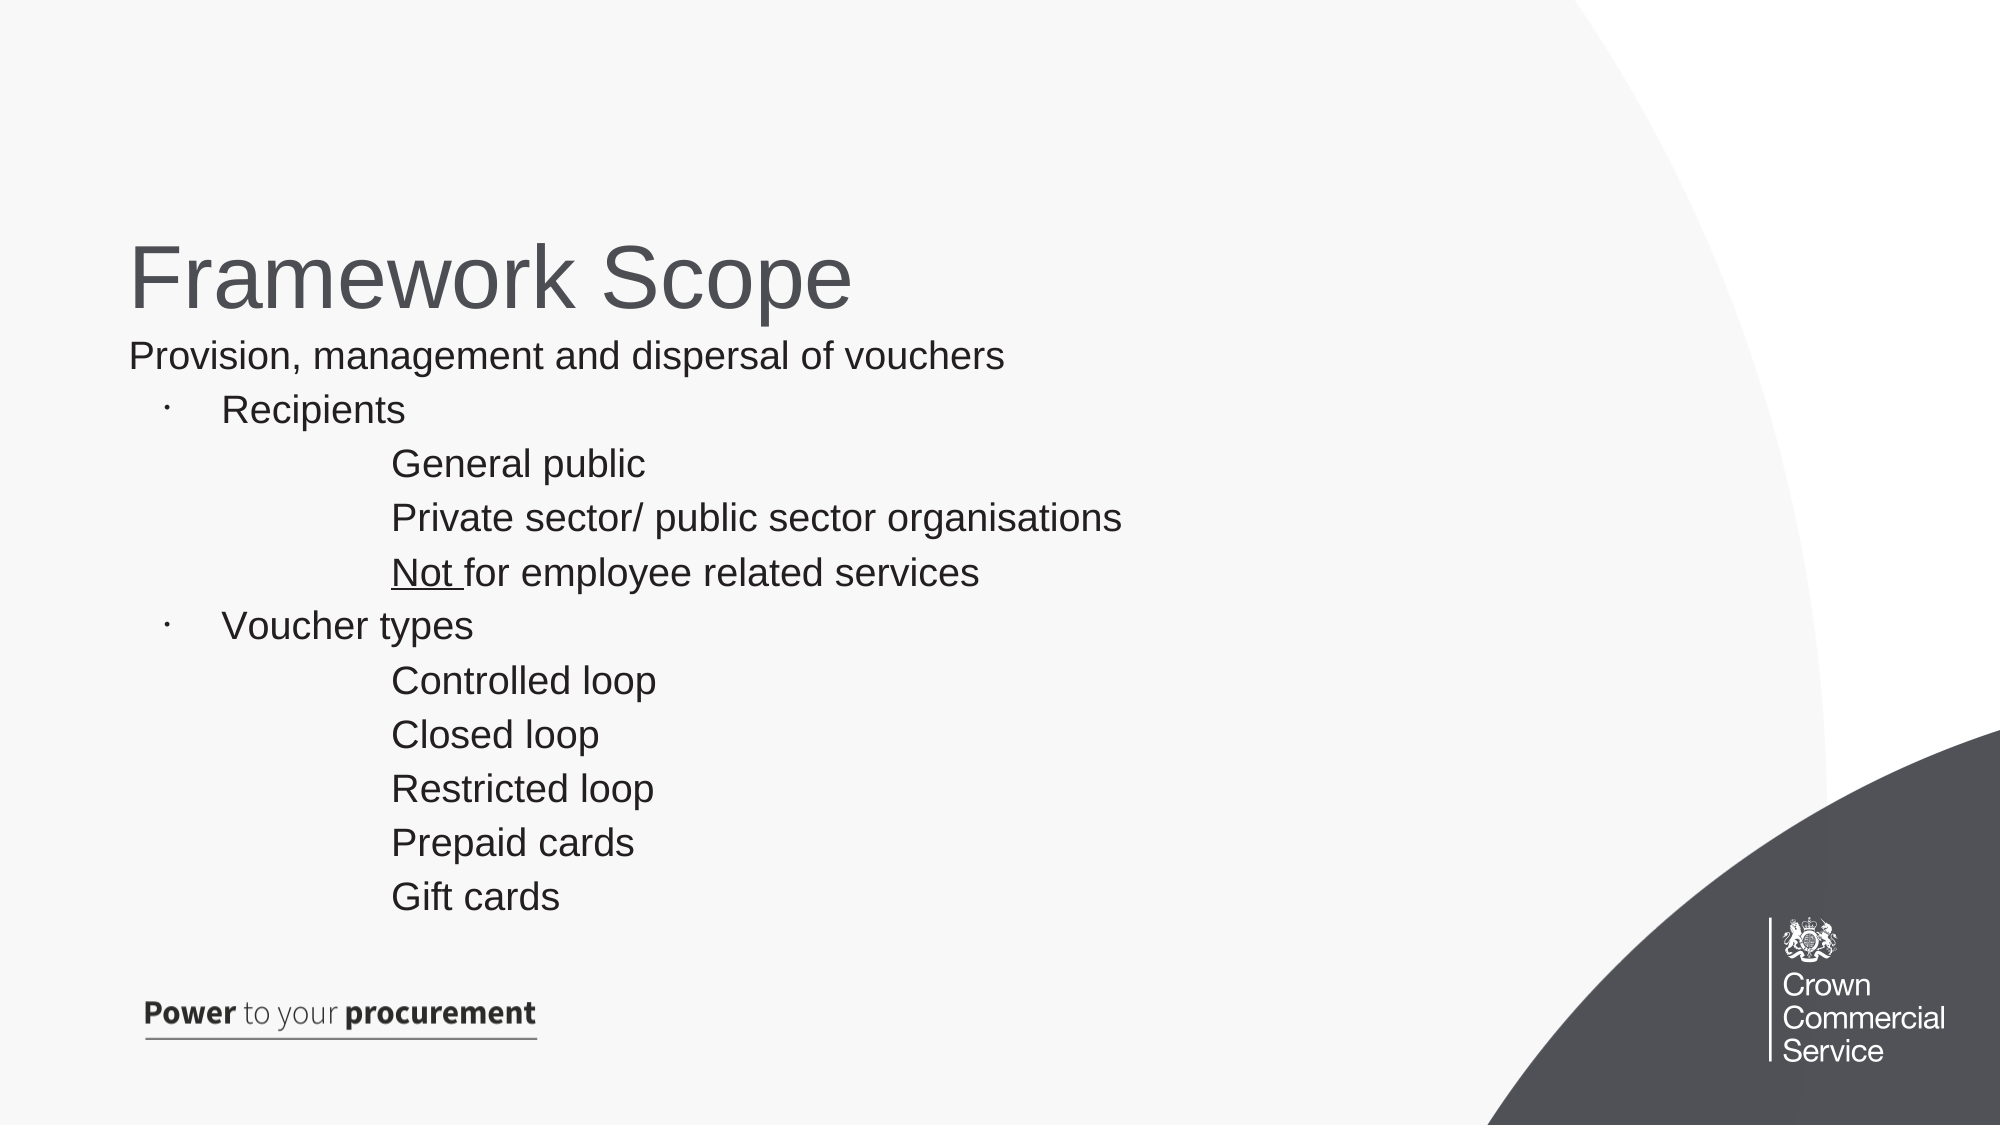

# Framework Scope
Provision, management and dispersal of vouchers
Recipients
General public
Private sector/ public sector organisations
Not for employee related services
Voucher types
Controlled loop
Closed loop
Restricted loop
Prepaid cards
Gift cards